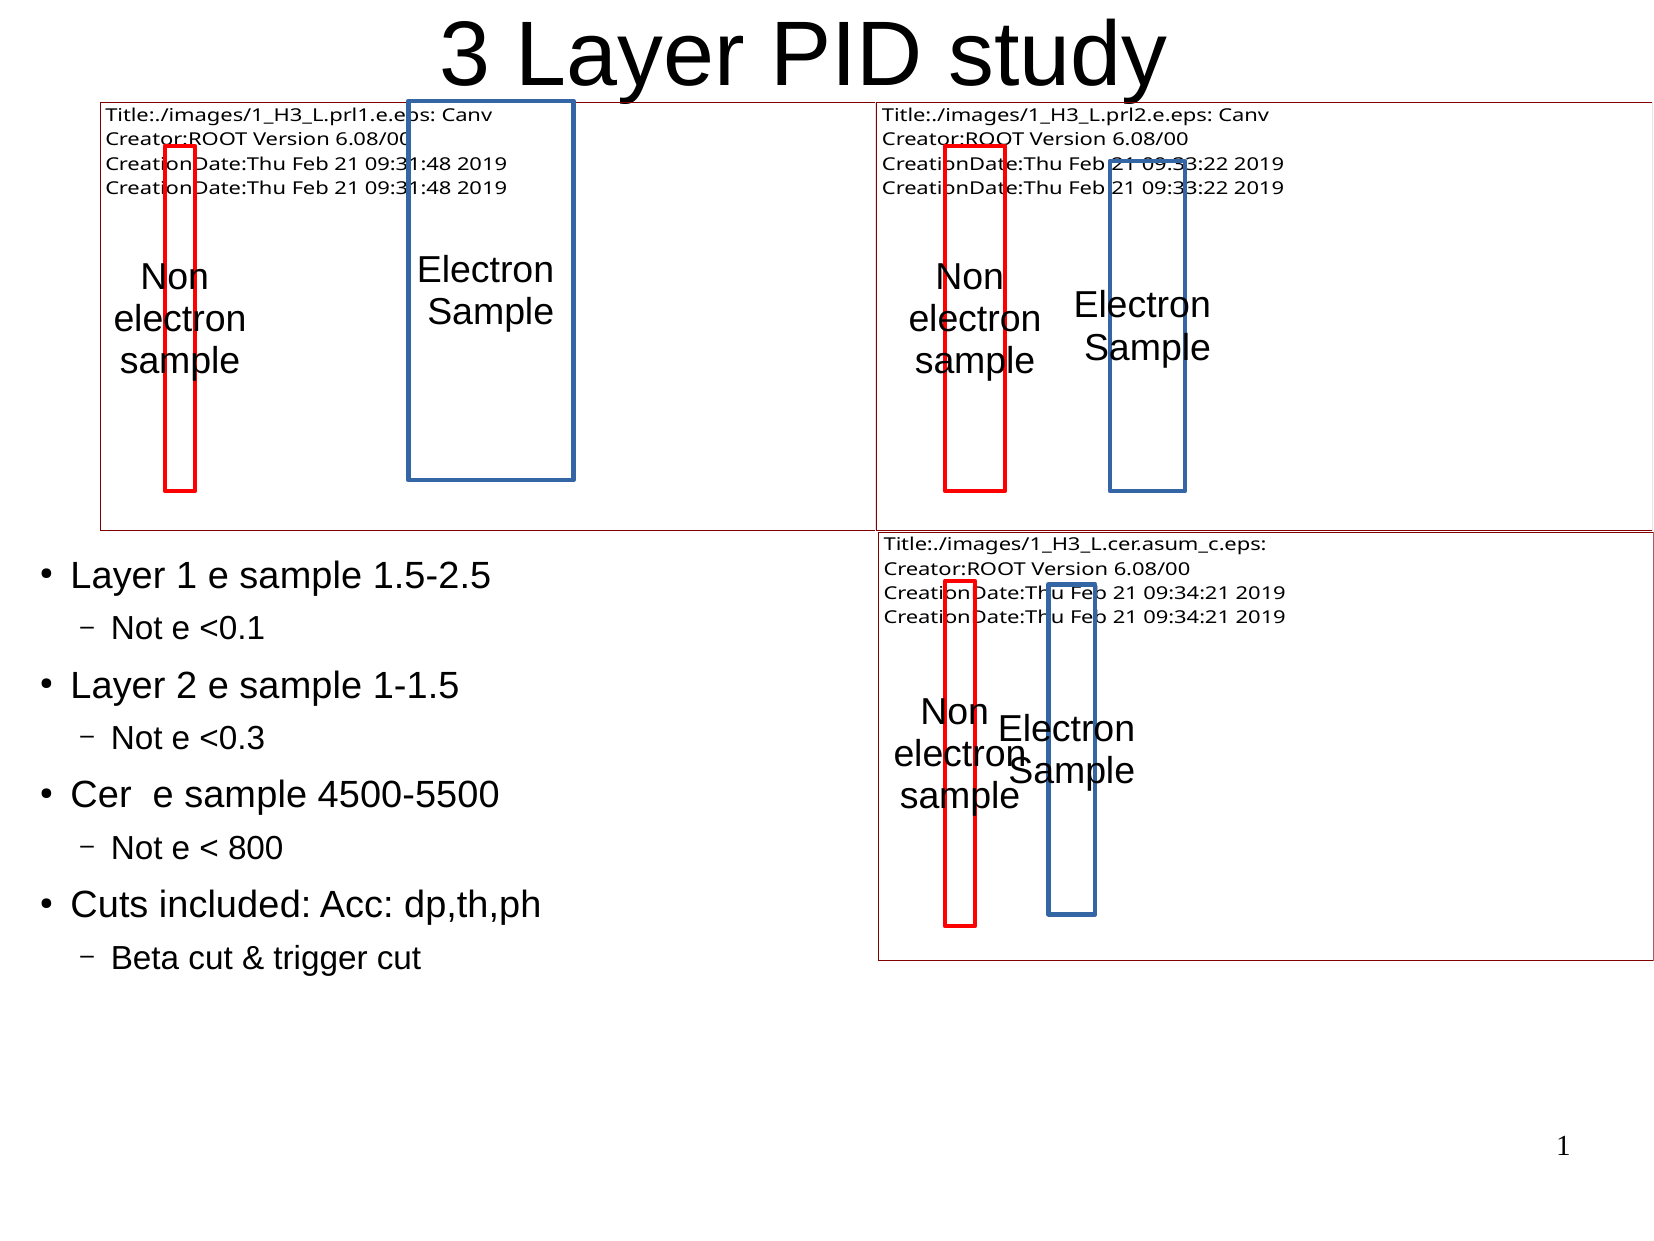

# 3 Layer PID study
Electron
Sample
Non
electron
sample
Non
electron
sample
Electron
Sample
Layer 1 e sample 1.5-2.5
Not e <0.1
Layer 2 e sample 1-1.5
Not e <0.3
Cer e sample 4500-5500
Not e < 800
Cuts included: Acc: dp,th,ph
Beta cut & trigger cut
Non
electron
sample
Electron
Sample
1